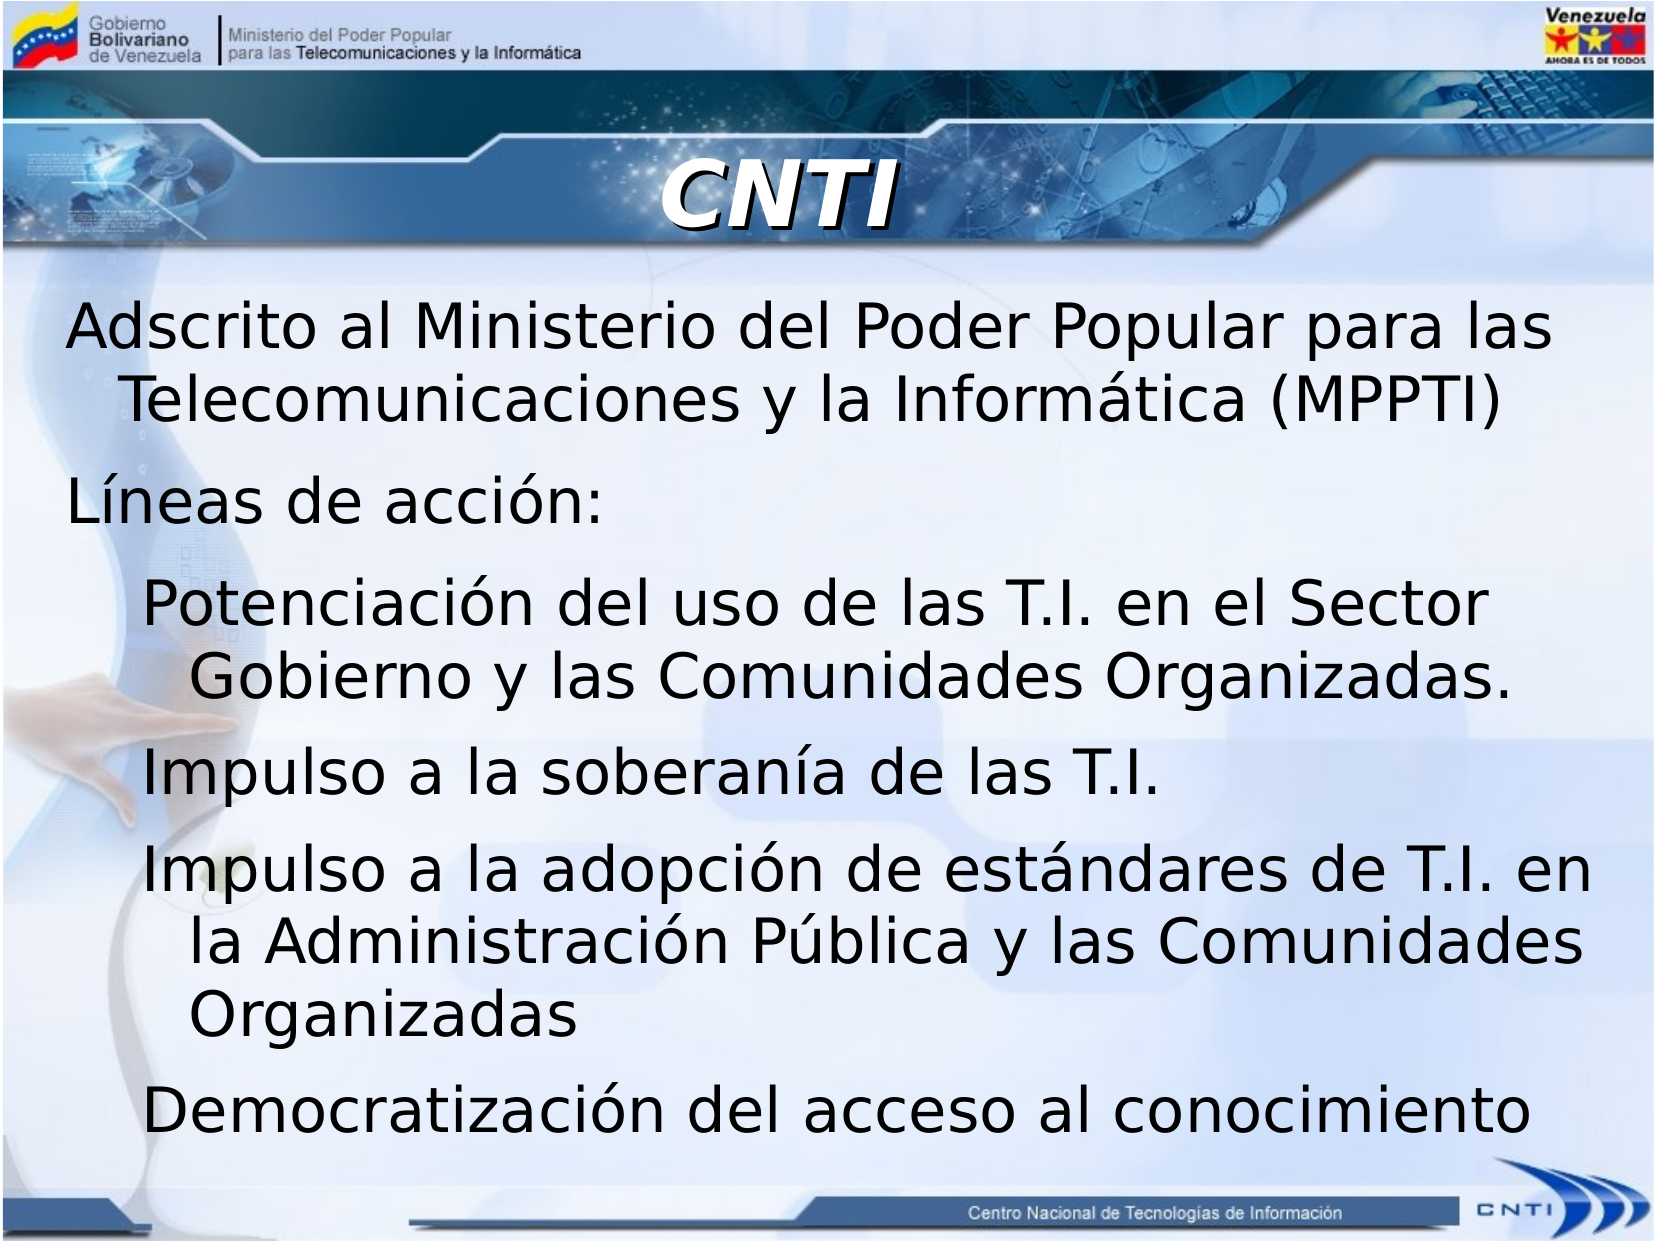

# CNTI
Adscrito al Ministerio del Poder Popular para las Telecomunicaciones y la Informática (MPPTI)
Líneas de acción:
Potenciación del uso de las T.I. en el Sector Gobierno y las Comunidades Organizadas.
Impulso a la soberanía de las T.I.
Impulso a la adopción de estándares de T.I. en la Administración Pública y las Comunidades Organizadas
Democratización del acceso al conocimiento